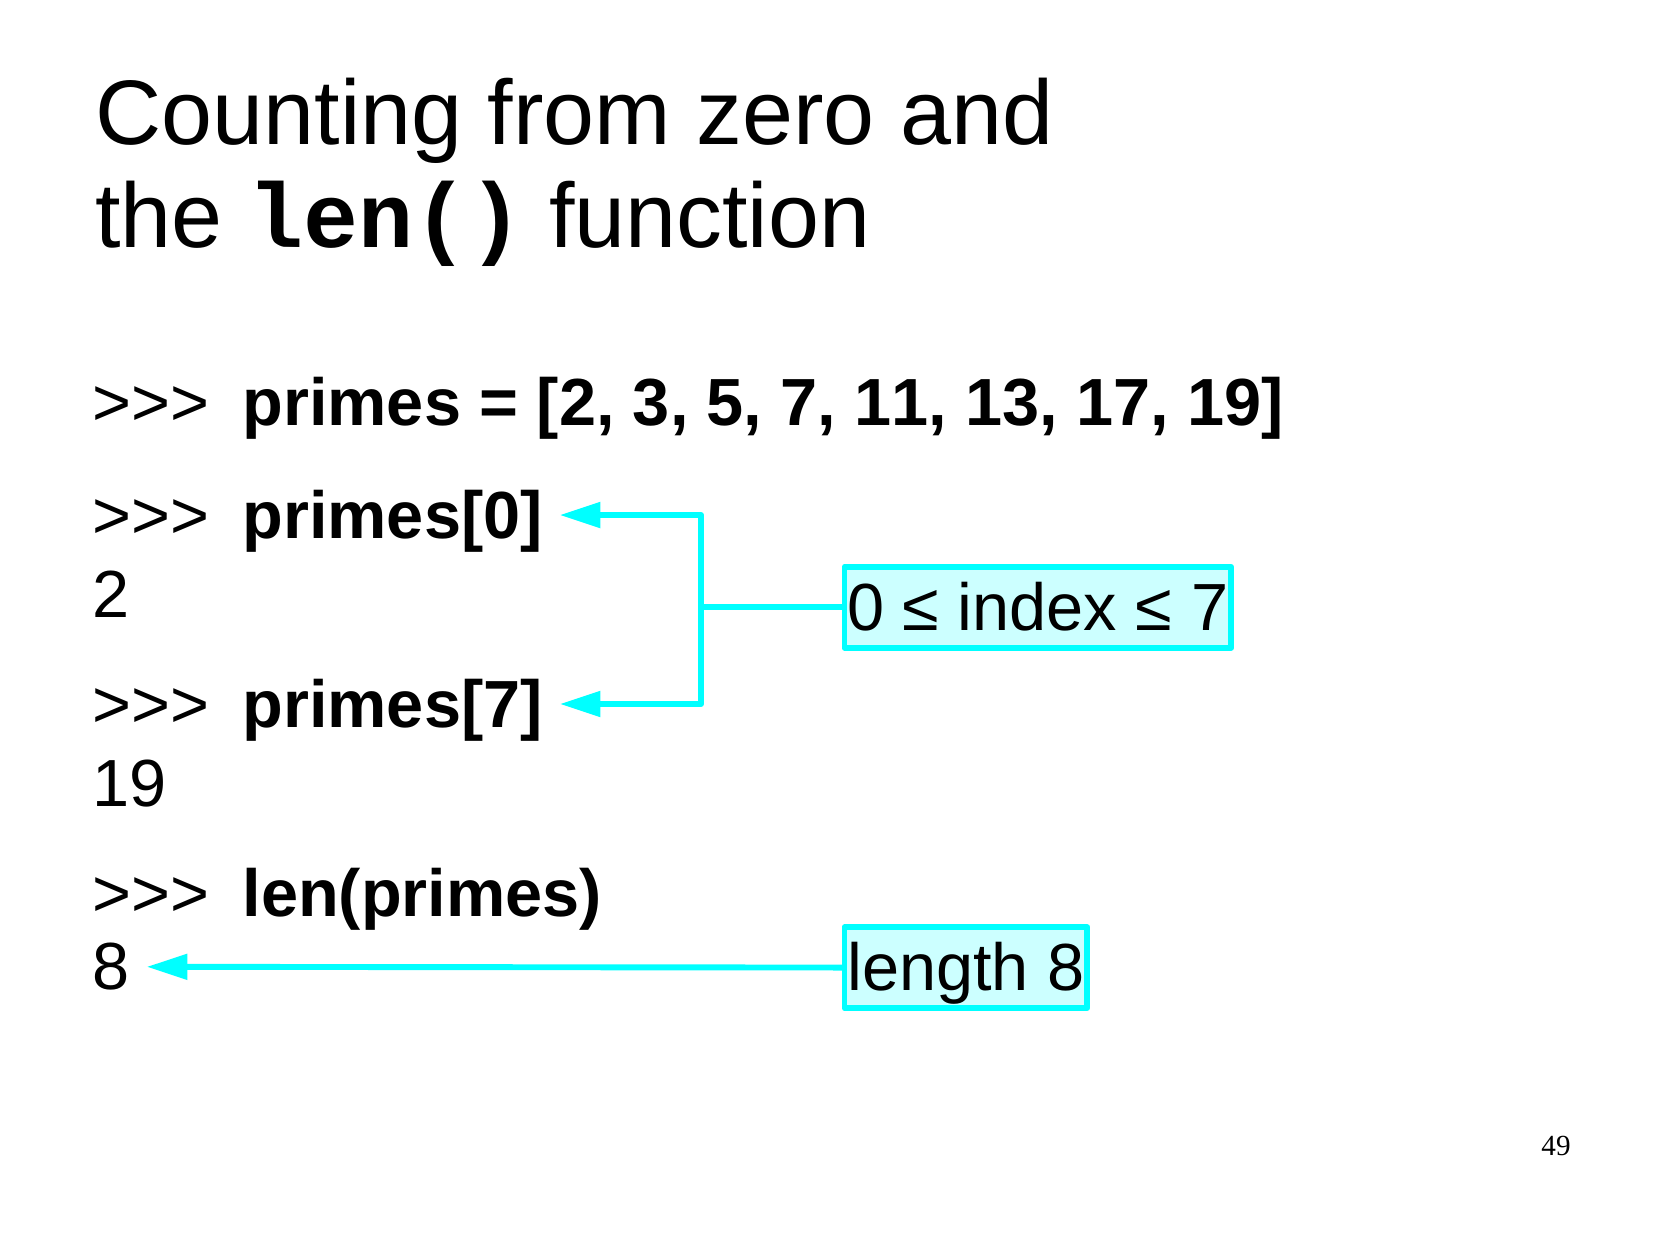

Counting from zero and
the len() function
>>>
primes = [2, 3, 5, 7, 11, 13, 17, 19]
>>>
primes[0]
2
0 ≤ index ≤ 7
>>>
primes[7]
19
>>>
len(primes)
8
length 8
49